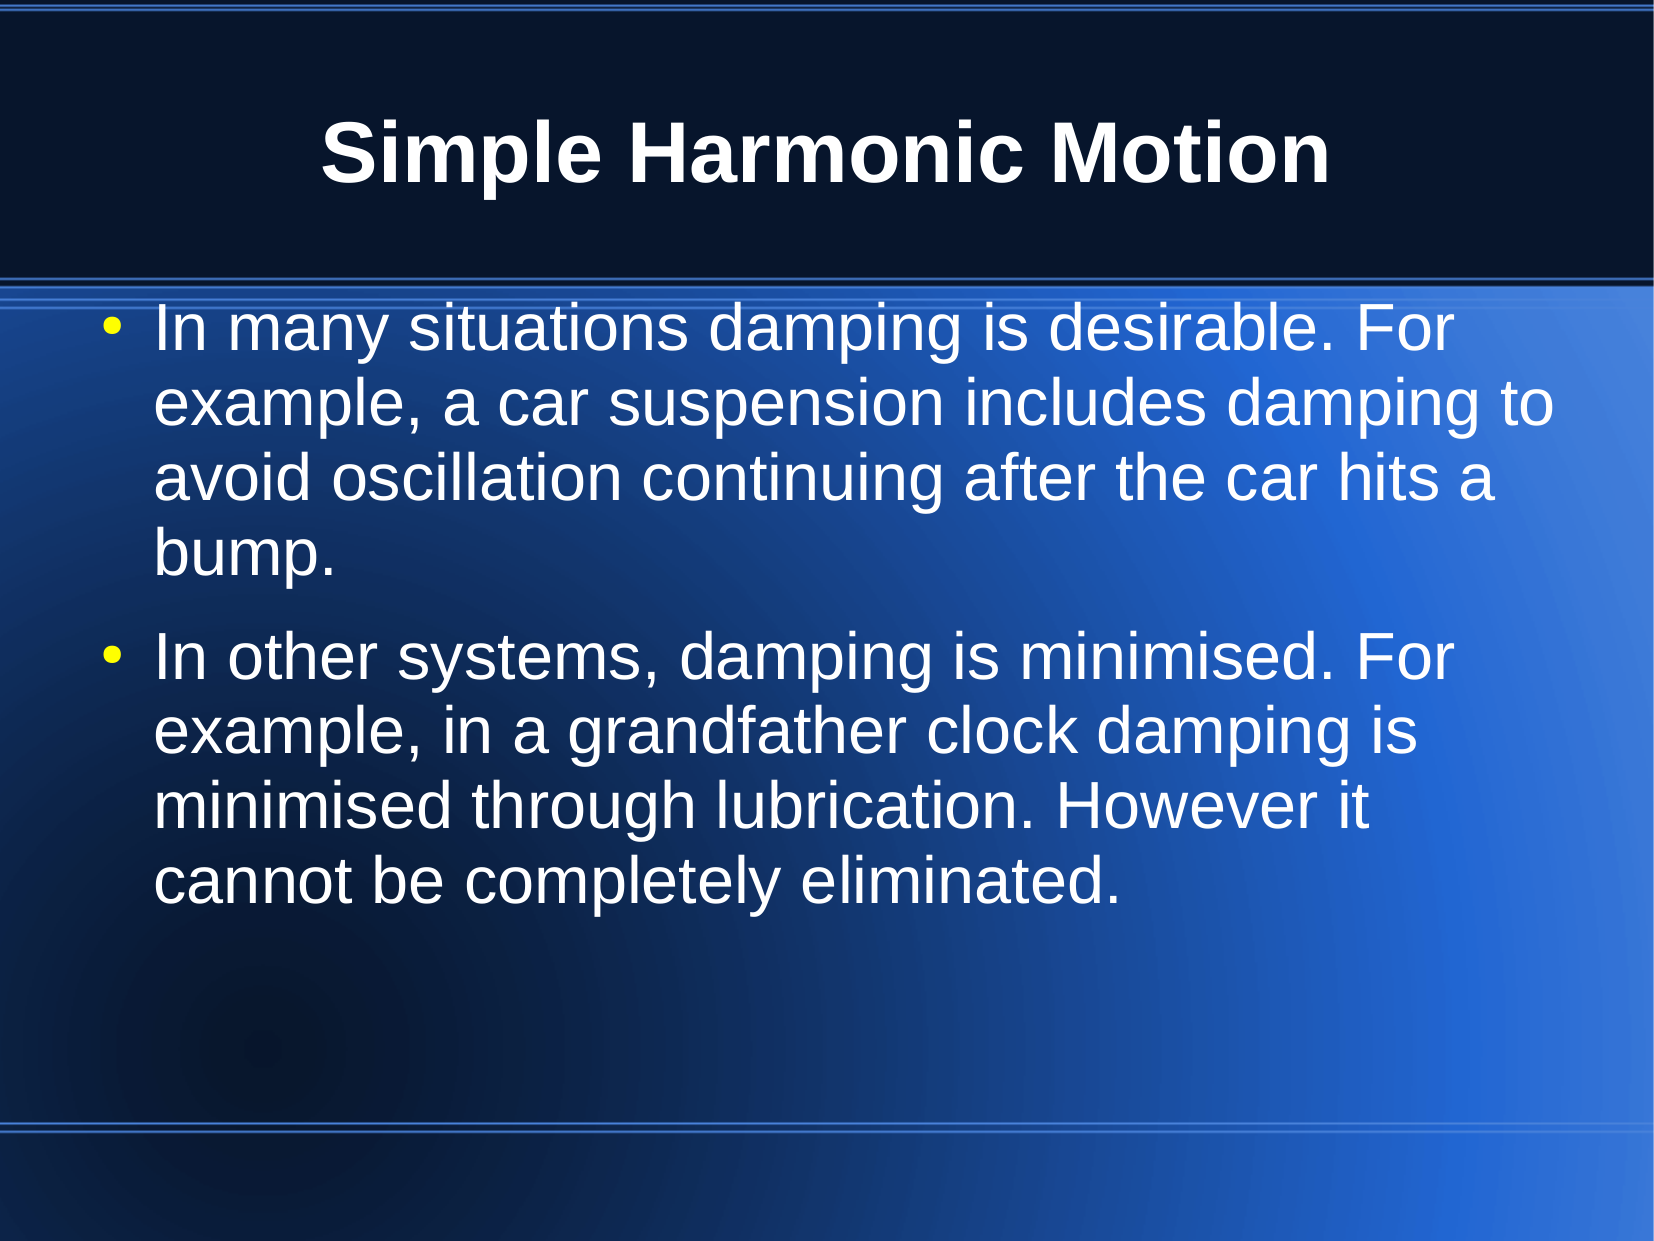

# Simple Harmonic Motion
In many situations damping is desirable. For example, a car suspension includes damping to avoid oscillation continuing after the car hits a bump.
In other systems, damping is minimised. For example, in a grandfather clock damping is minimised through lubrication. However it cannot be completely eliminated.